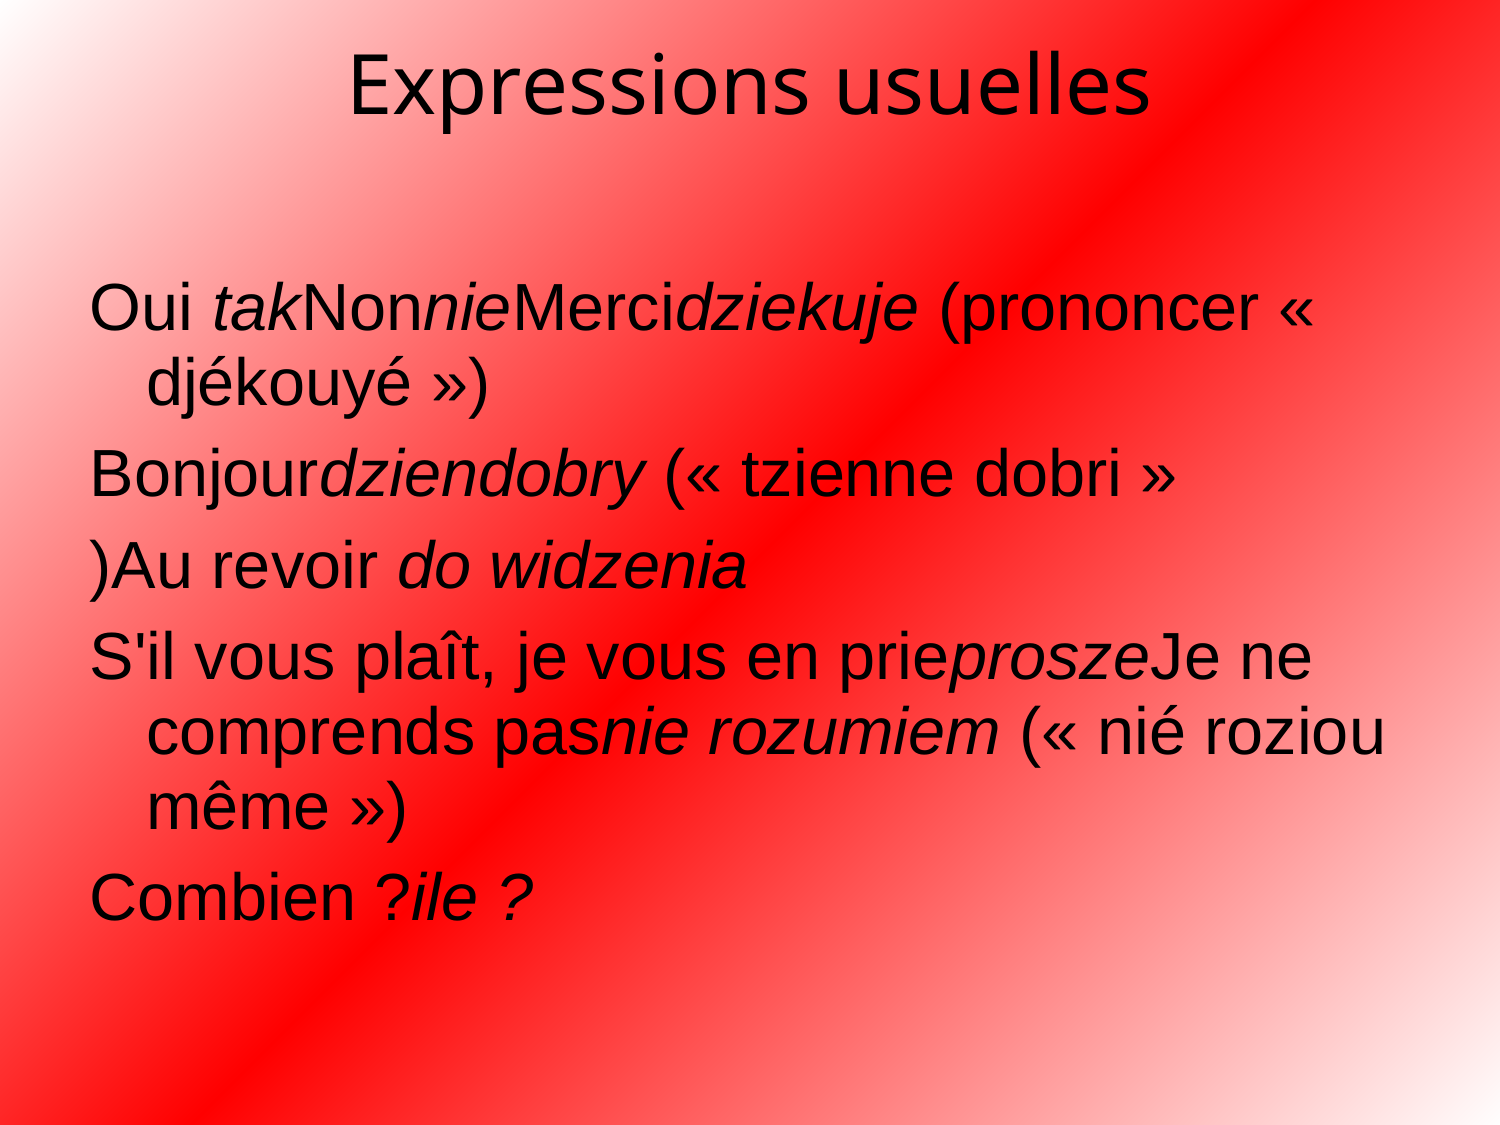

# Expressions usuelles
Oui takNonnieMercidziekuje (prononcer « djékouyé »)
Bonjourdziendobry (« tzienne dobri »
)Au revoir do widzenia
S'il vous plaît, je vous en prieproszeJe ne comprends pasnie rozumiem (« nié roziou même »)
Combien ?ile ?